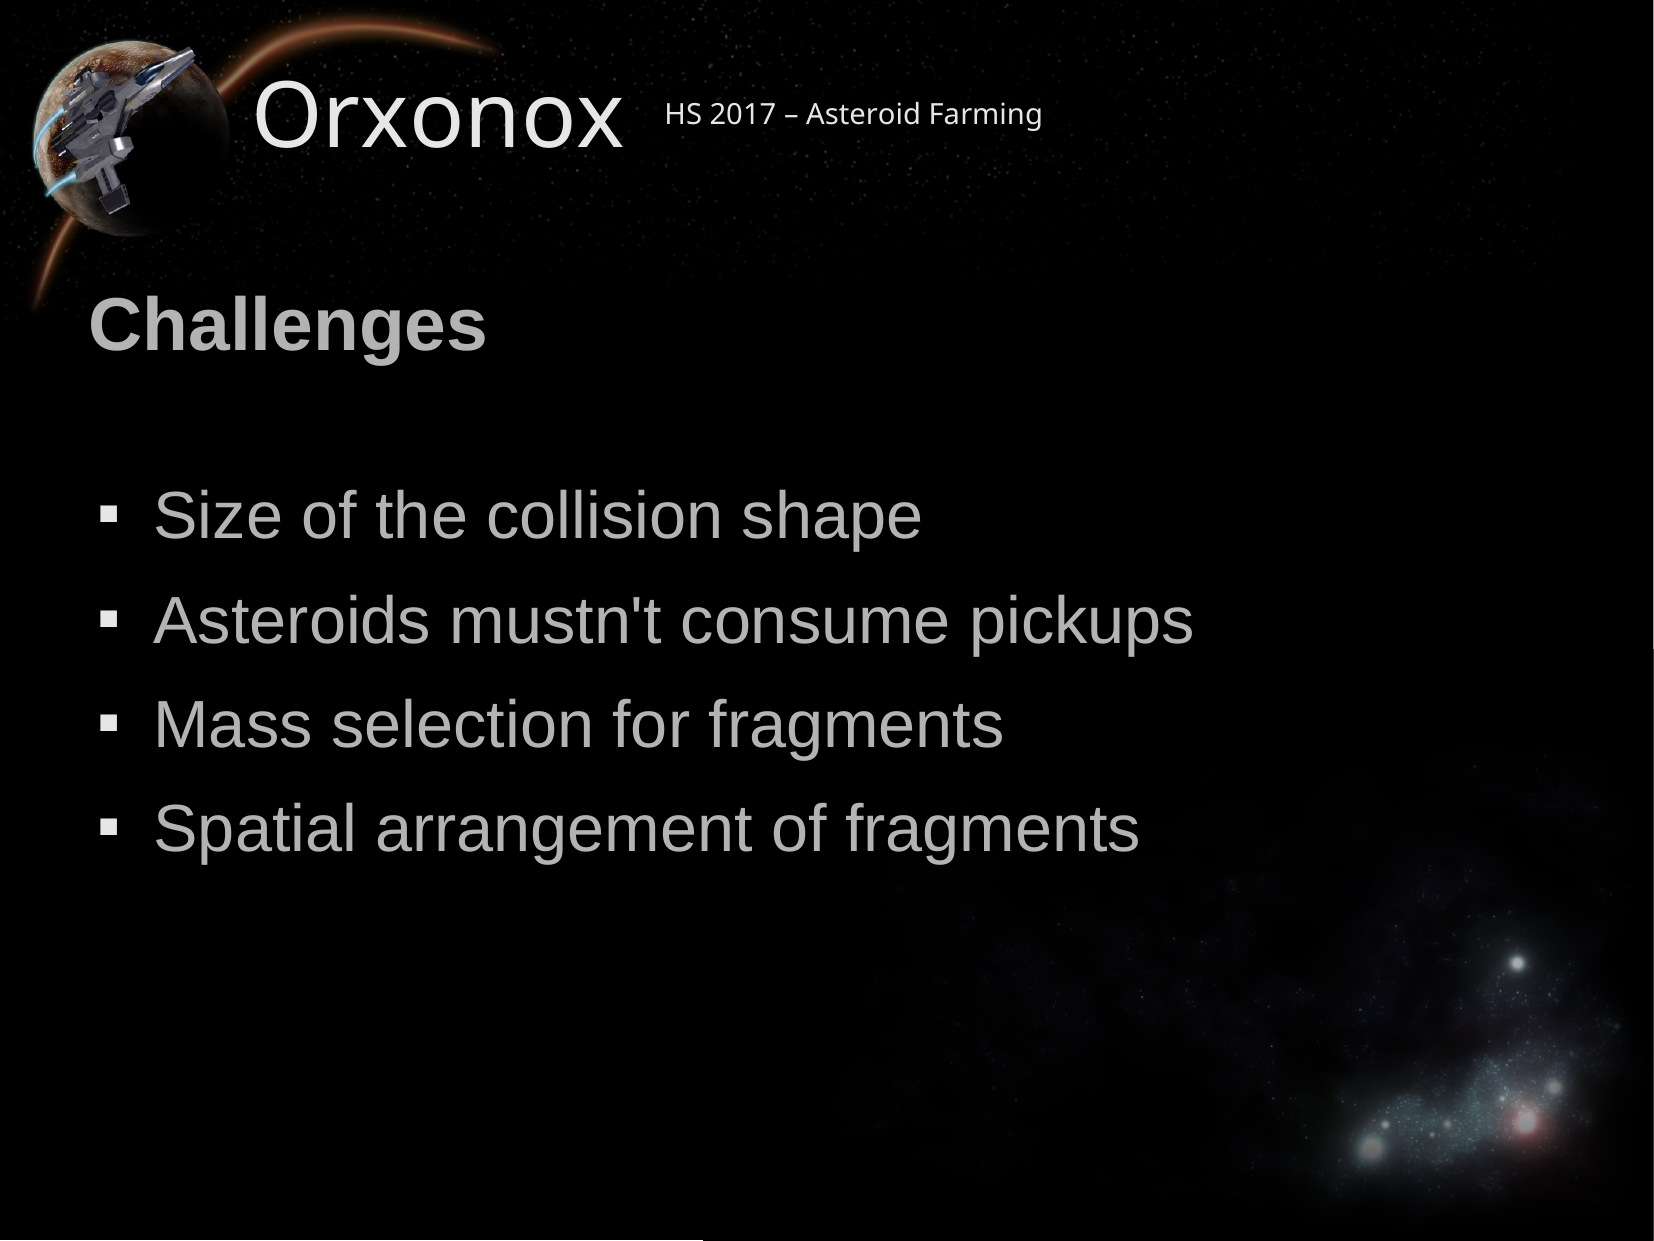

# Challenges
Size of the collision shape
Asteroids mustn't consume pickups
Mass selection for fragments
Spatial arrangement of fragments